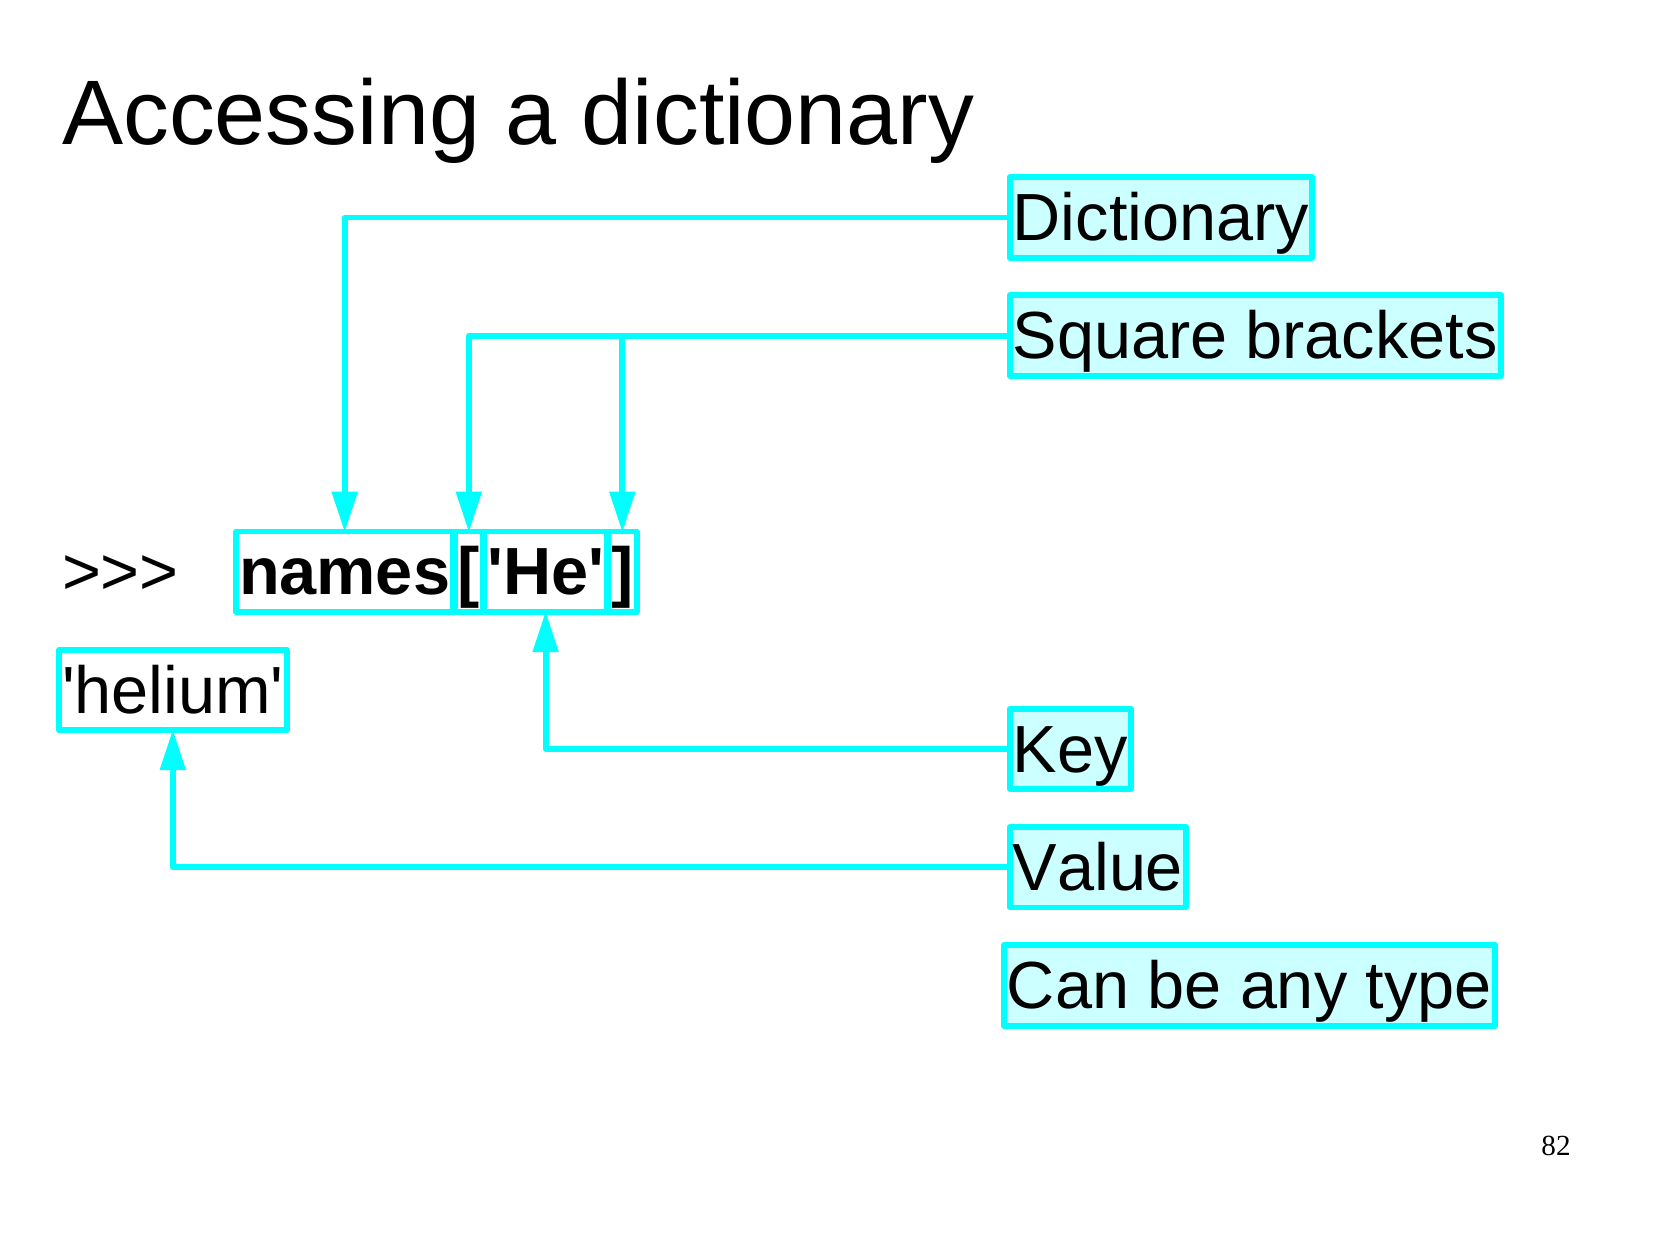

Accessing a dictionary
Dictionary
Square brackets
>>>
names
[
'He'
]
'helium'
Key
Value
Can be any type
82